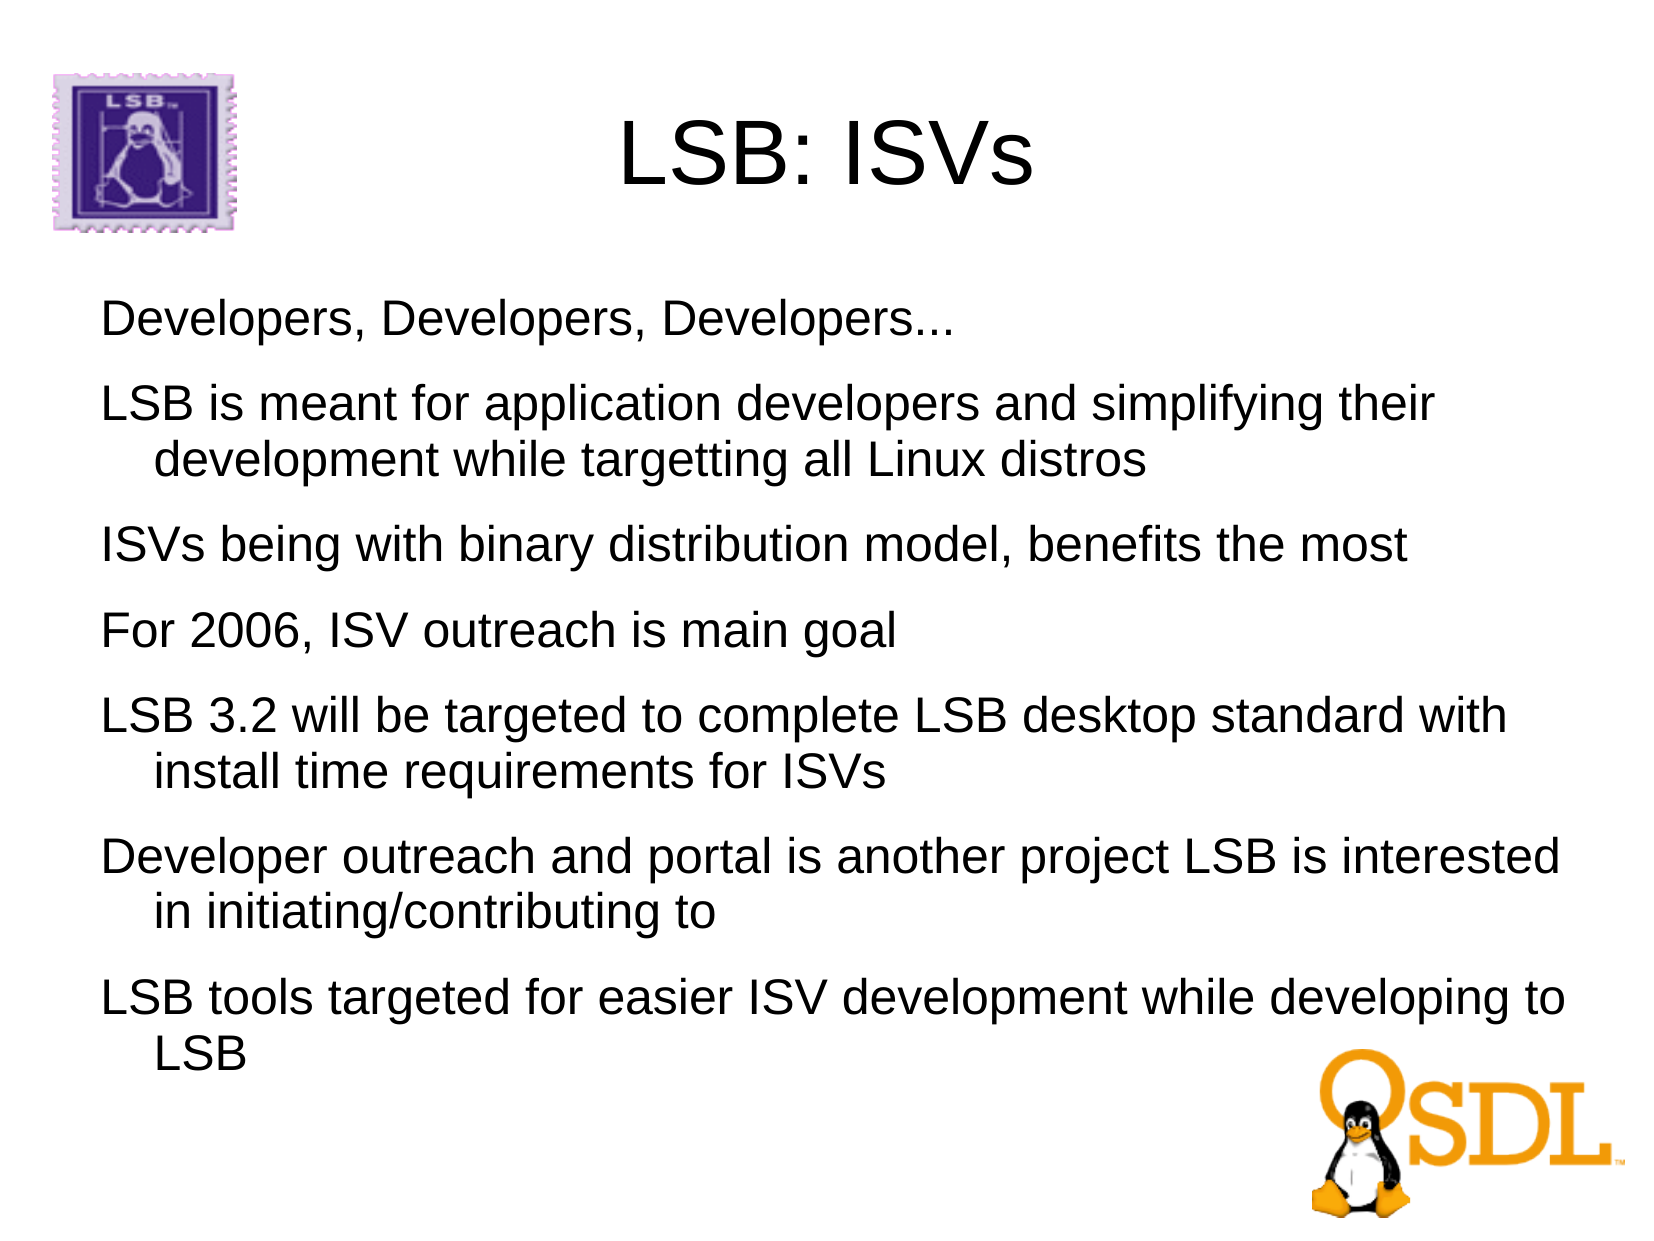

# LSB: ISVs
Developers, Developers, Developers...
LSB is meant for application developers and simplifying their development while targetting all Linux distros
ISVs being with binary distribution model, benefits the most
For 2006, ISV outreach is main goal
LSB 3.2 will be targeted to complete LSB desktop standard with install time requirements for ISVs
Developer outreach and portal is another project LSB is interested in initiating/contributing to
LSB tools targeted for easier ISV development while developing to LSB